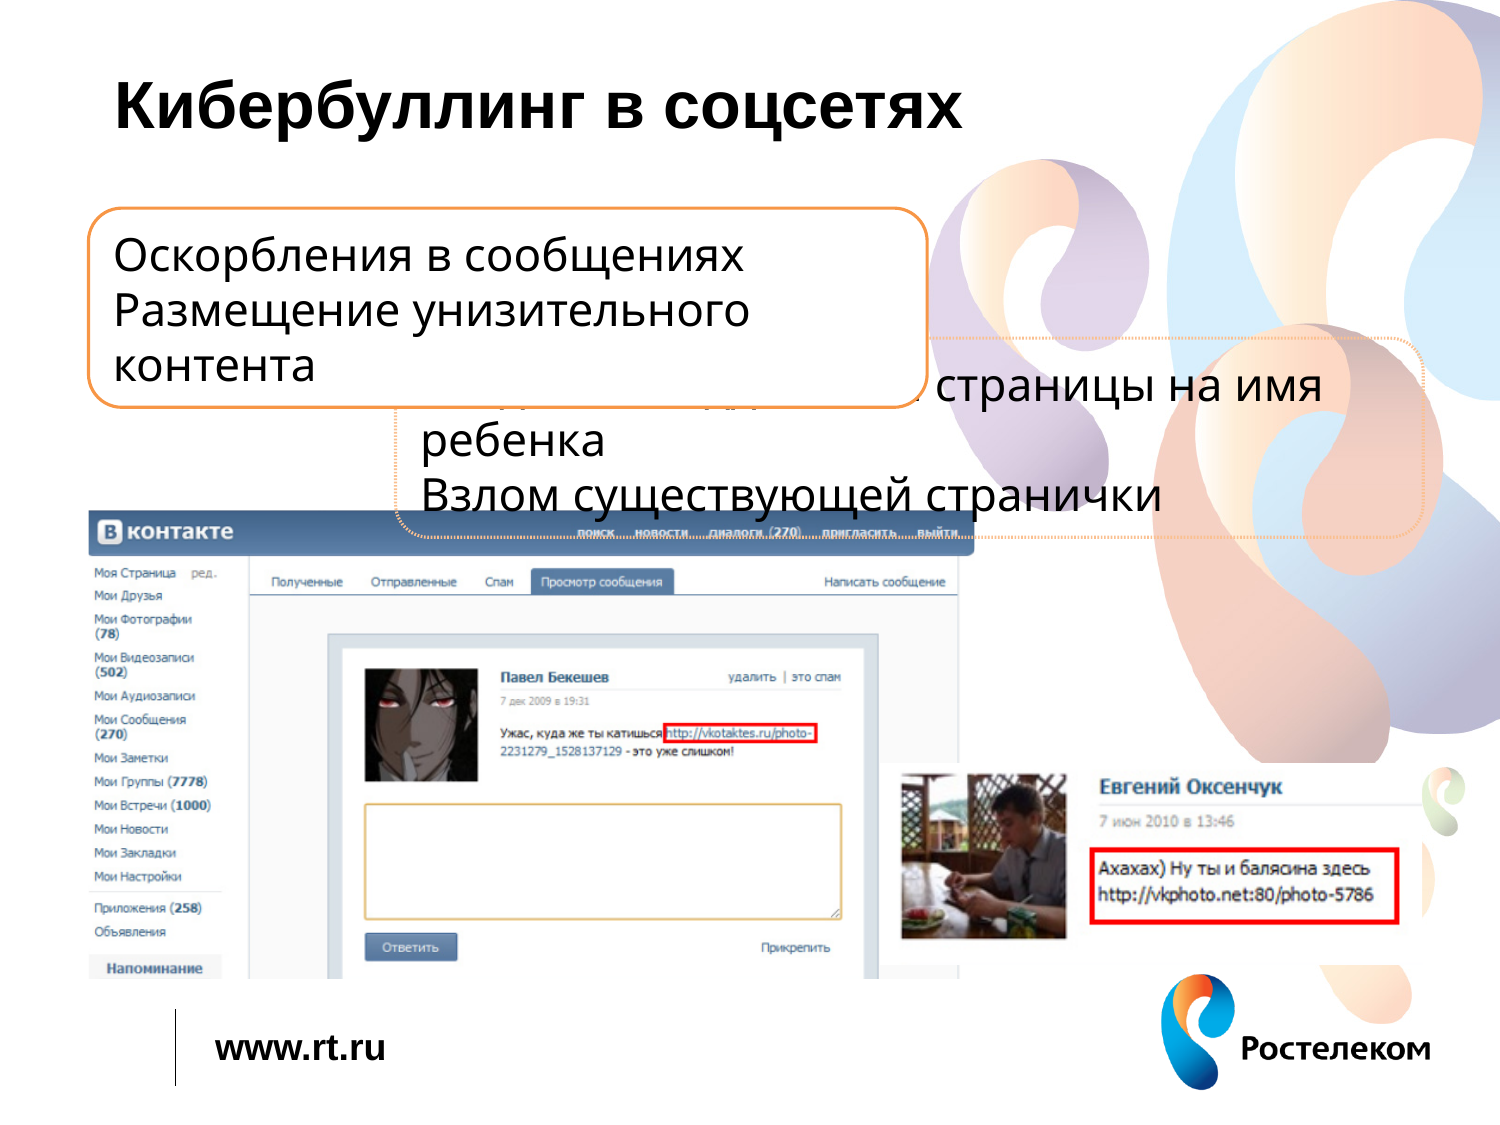

# Кибербуллинг в соцсетях
Оскорбления в сообщениях
Размещение унизительного контента
Создание поддельной страницы на имя ребенка
Взлом существующей странички